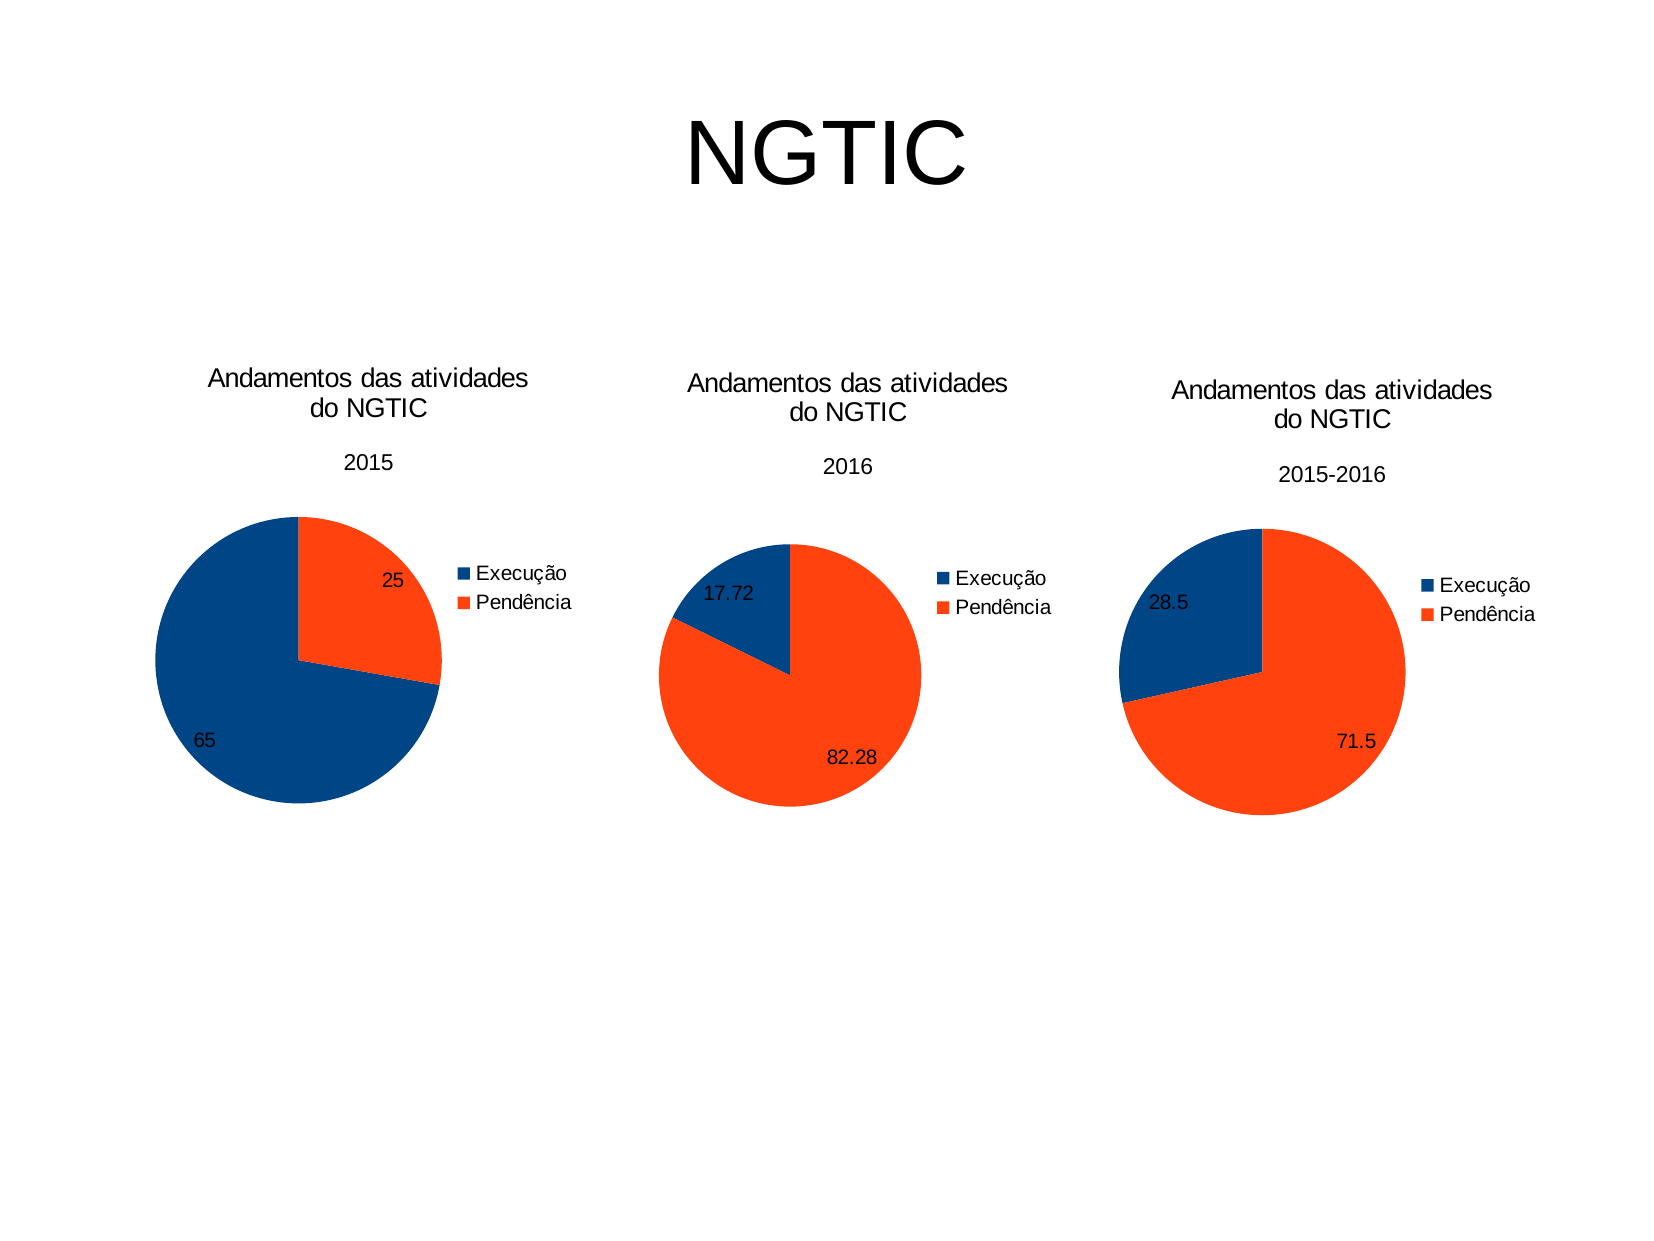

# NGTIC
### Chart: Andamentos das atividades do NGTIC
2015
| Category | Coluna 1 |
|---|---|
| Execução | 65.0 |
| Pendência | 25.0 |
### Chart: Andamentos das atividades do NGTIC
2016
| Category | Coluna 1 |
|---|---|
| Execução | 17.72 |
| Pendência | 82.28 |
### Chart: Andamentos das atividades do NGTIC
2015-2016
| Category | Coluna 1 |
|---|---|
| Execução | 28.5 |
| Pendência | 71.5 |